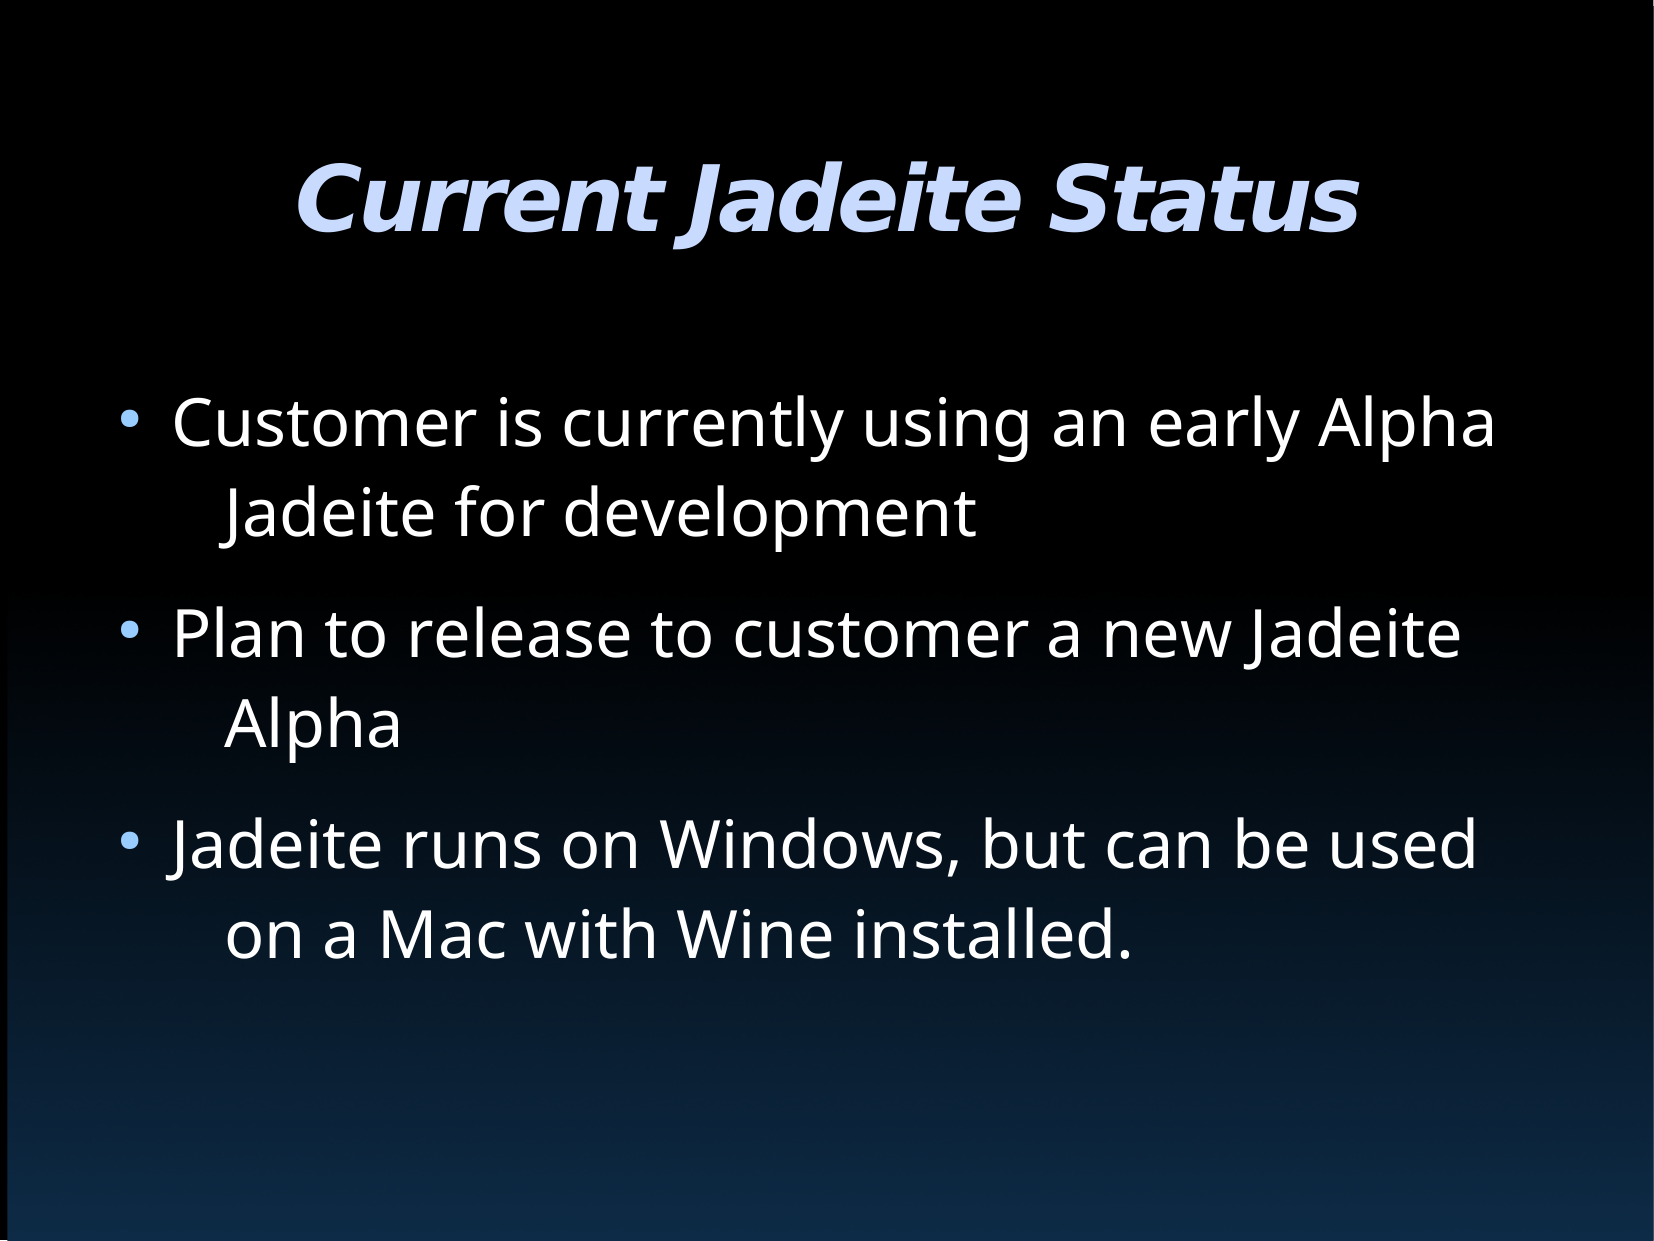

# Current Jadeite Status
Customer is currently using an early Alpha Jadeite for development
Plan to release to customer a new Jadeite Alpha
Jadeite runs on Windows, but can be used on a Mac with Wine installed.